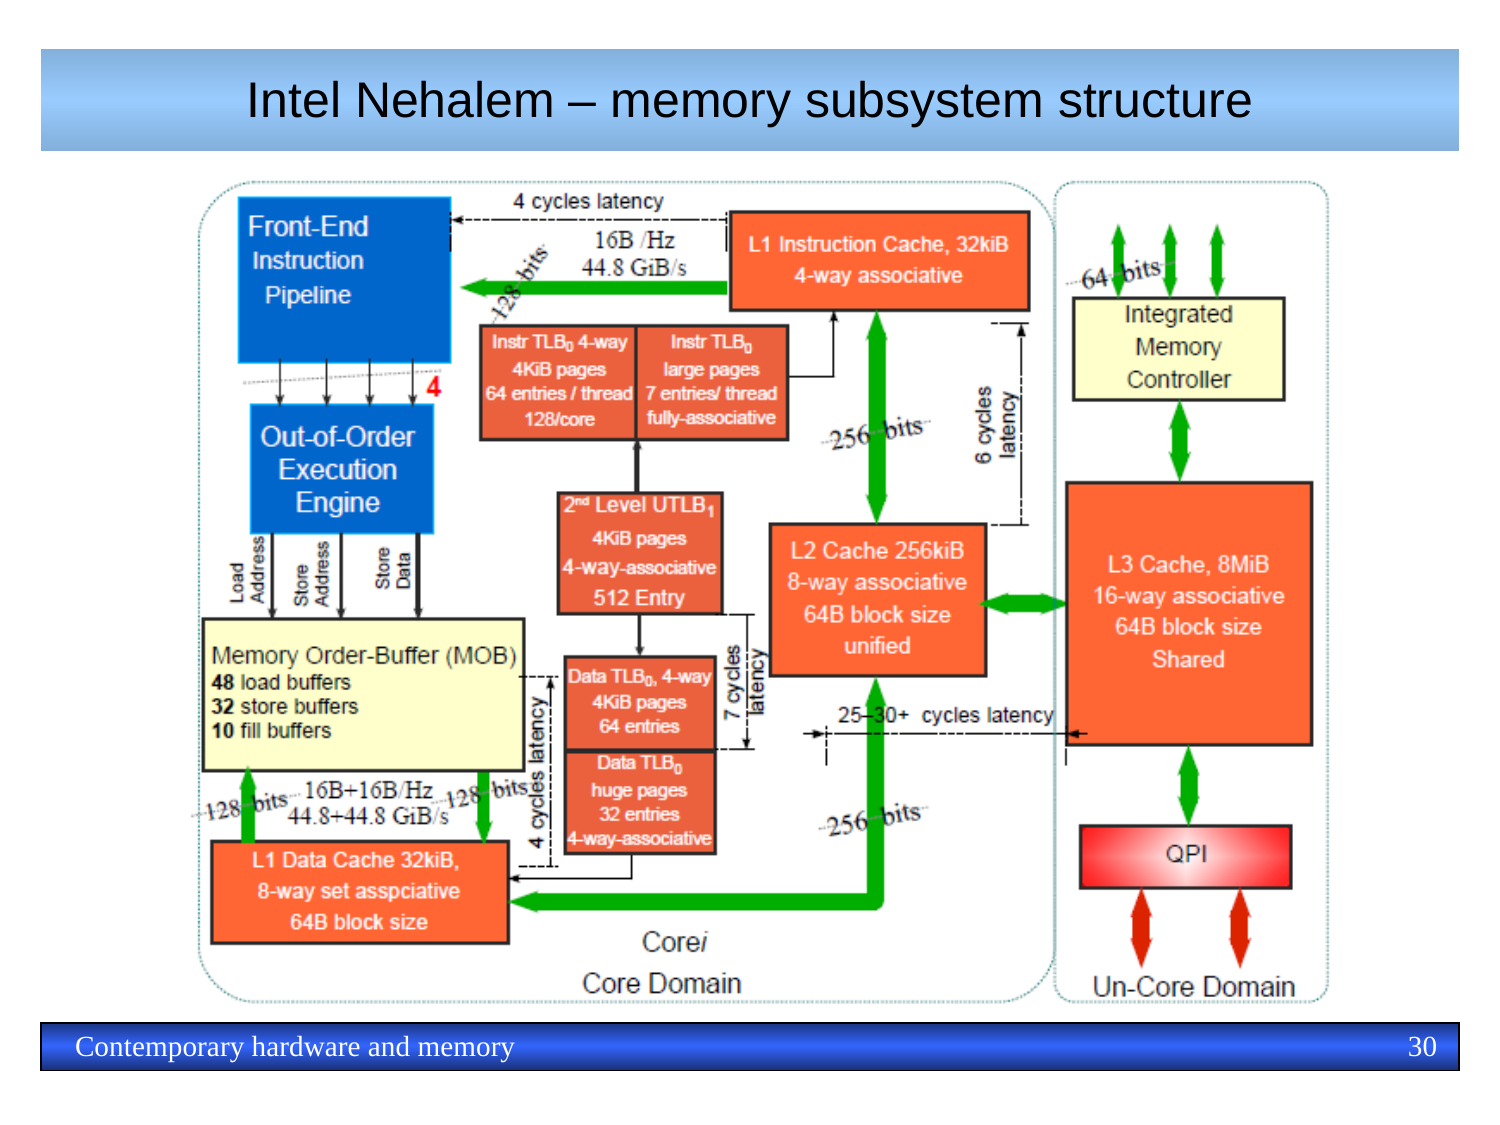

# Intel Nehalem – memory subsystem structure
Contemporary hardware and memory
30